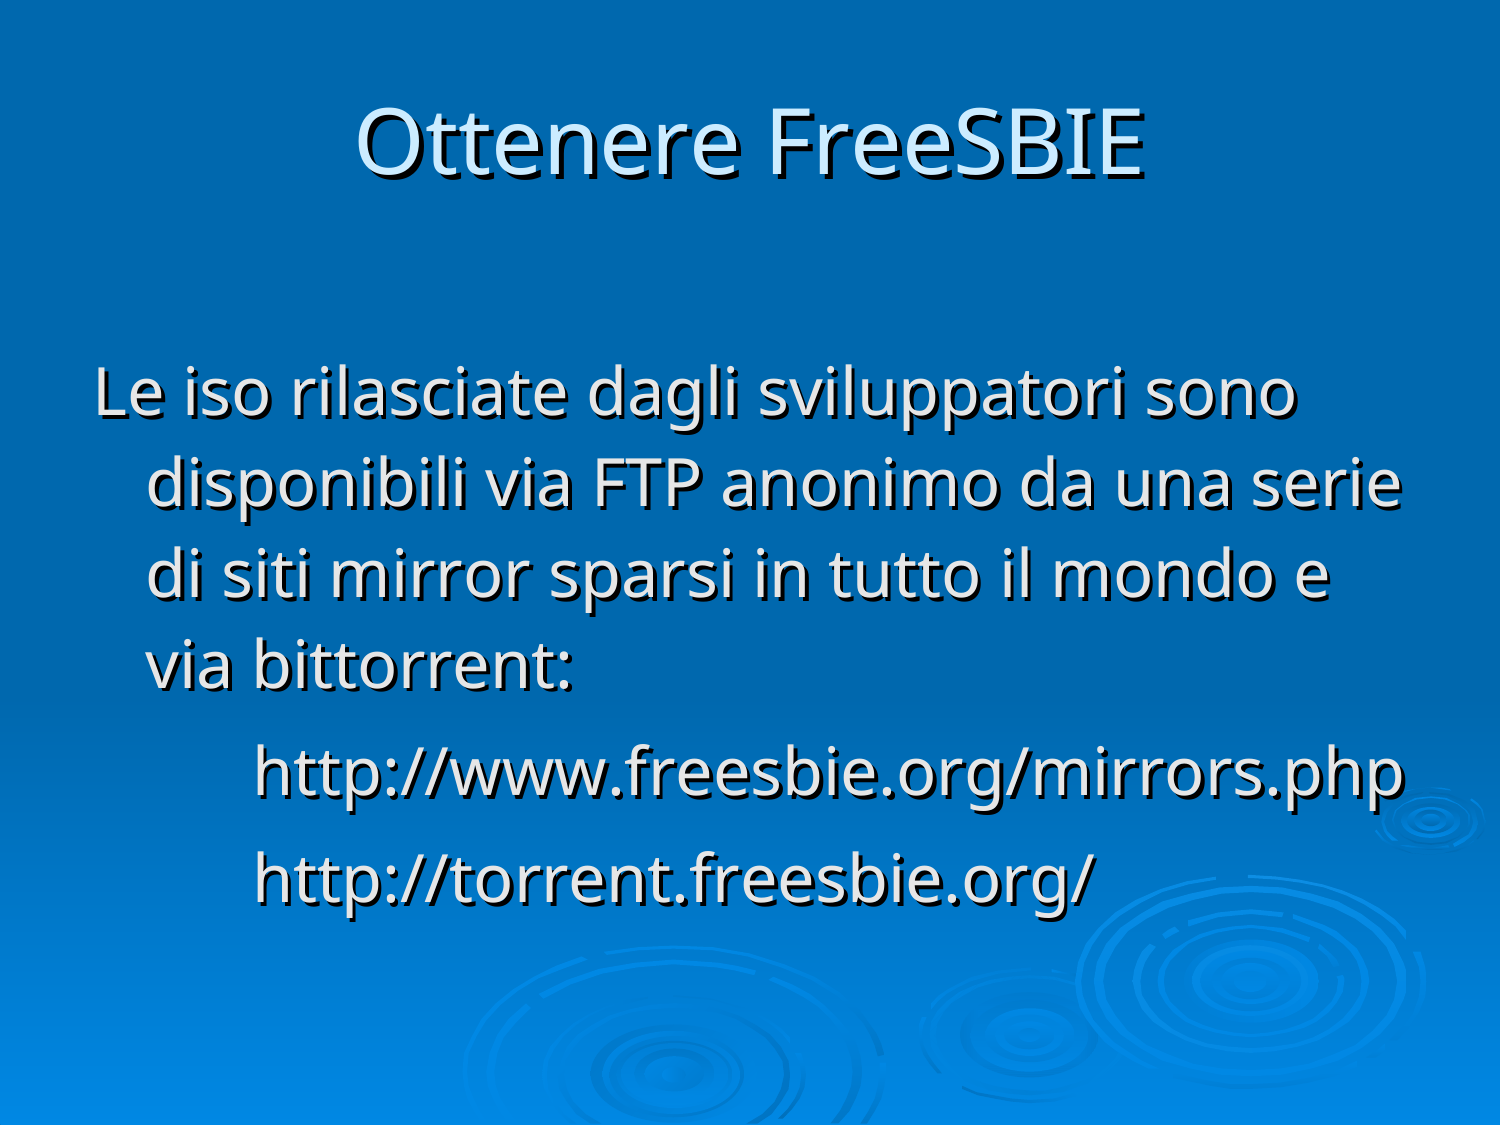

# Ottenere FreeSBIE
Le iso rilasciate dagli sviluppatori sono disponibili via FTP anonimo da una serie di siti mirror sparsi in tutto il mondo e via bittorrent:
http://www.freesbie.org/mirrors.php
http://torrent.freesbie.org/